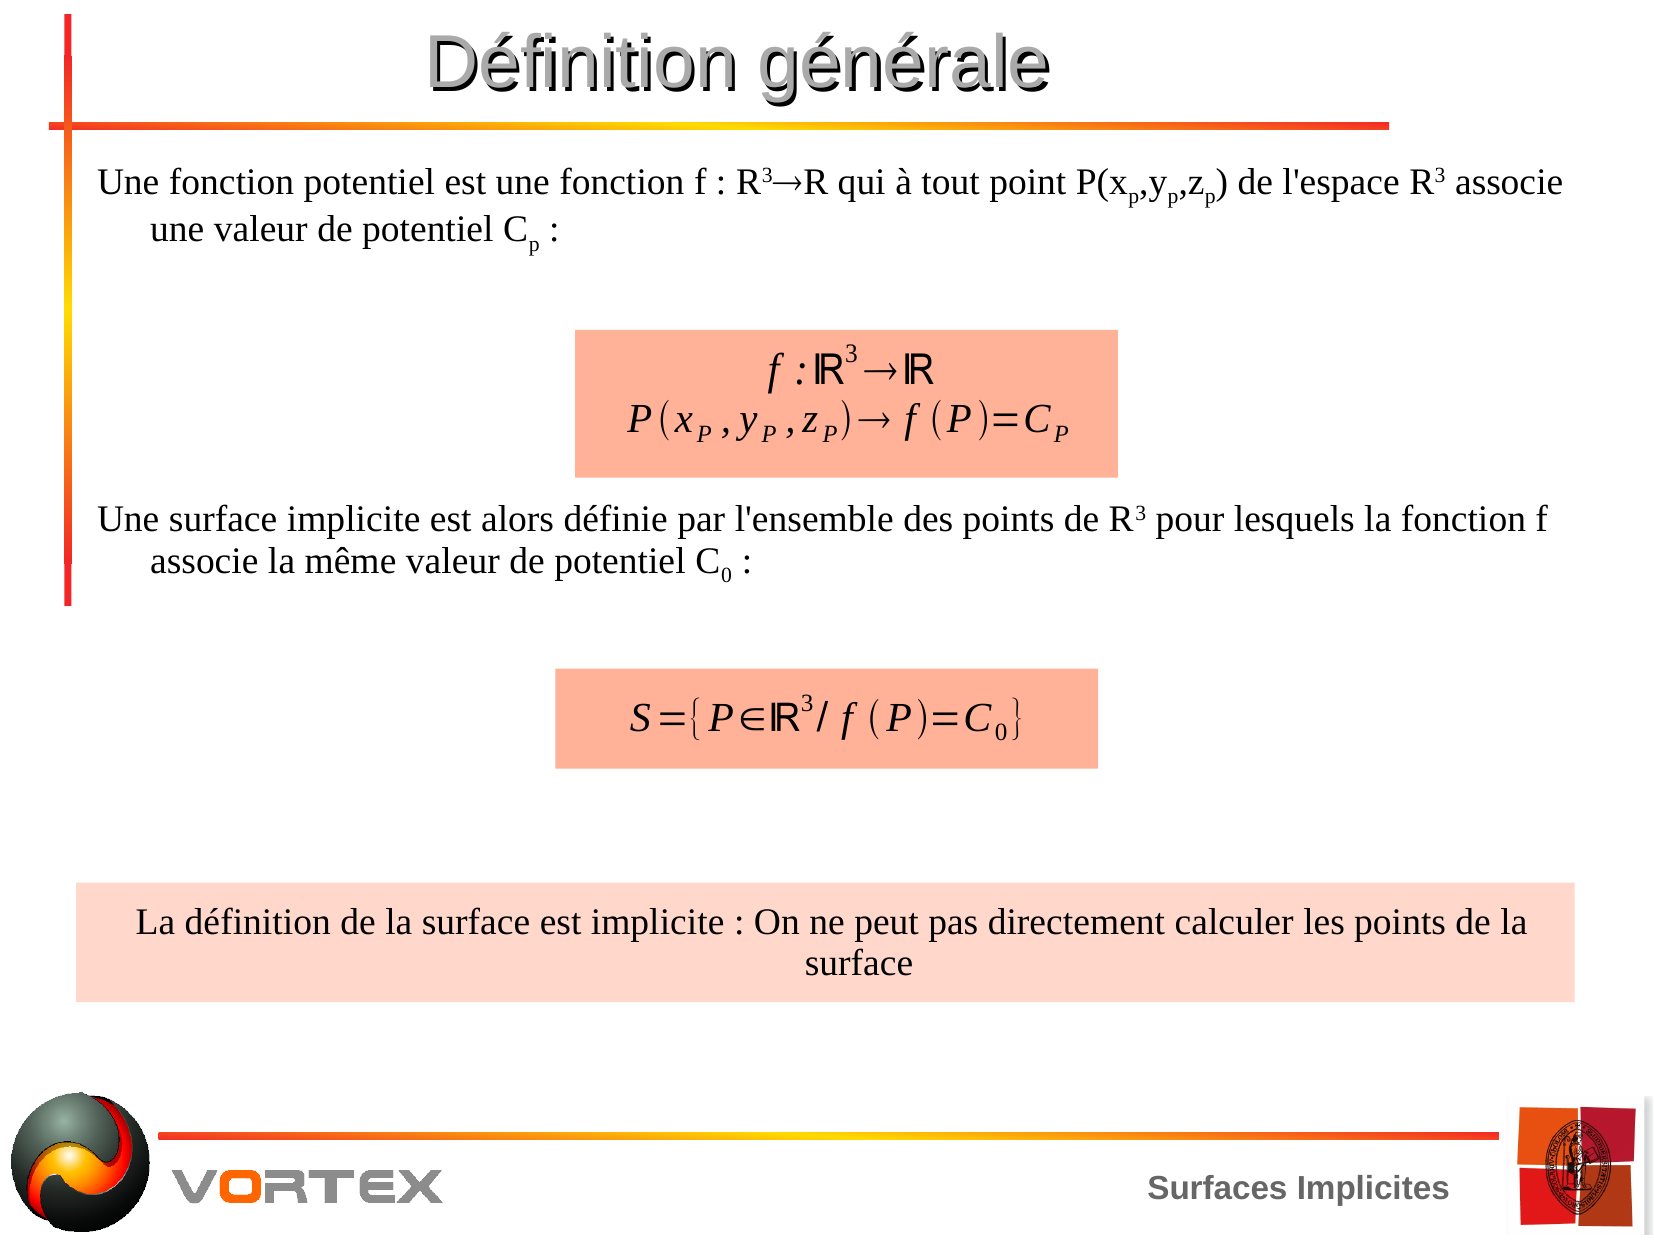

# Définition générale
Une fonction potentiel est une fonction f : R3R qui à tout point P(xp,yp,zp) de l'espace R3 associe une valeur de potentiel Cp :
Une surface implicite est alors définie par l'ensemble des points de R3 pour lesquels la fonction f associe la même valeur de potentiel C0 :
La définition de la surface est implicite : On ne peut pas directement calculer les points de la surface